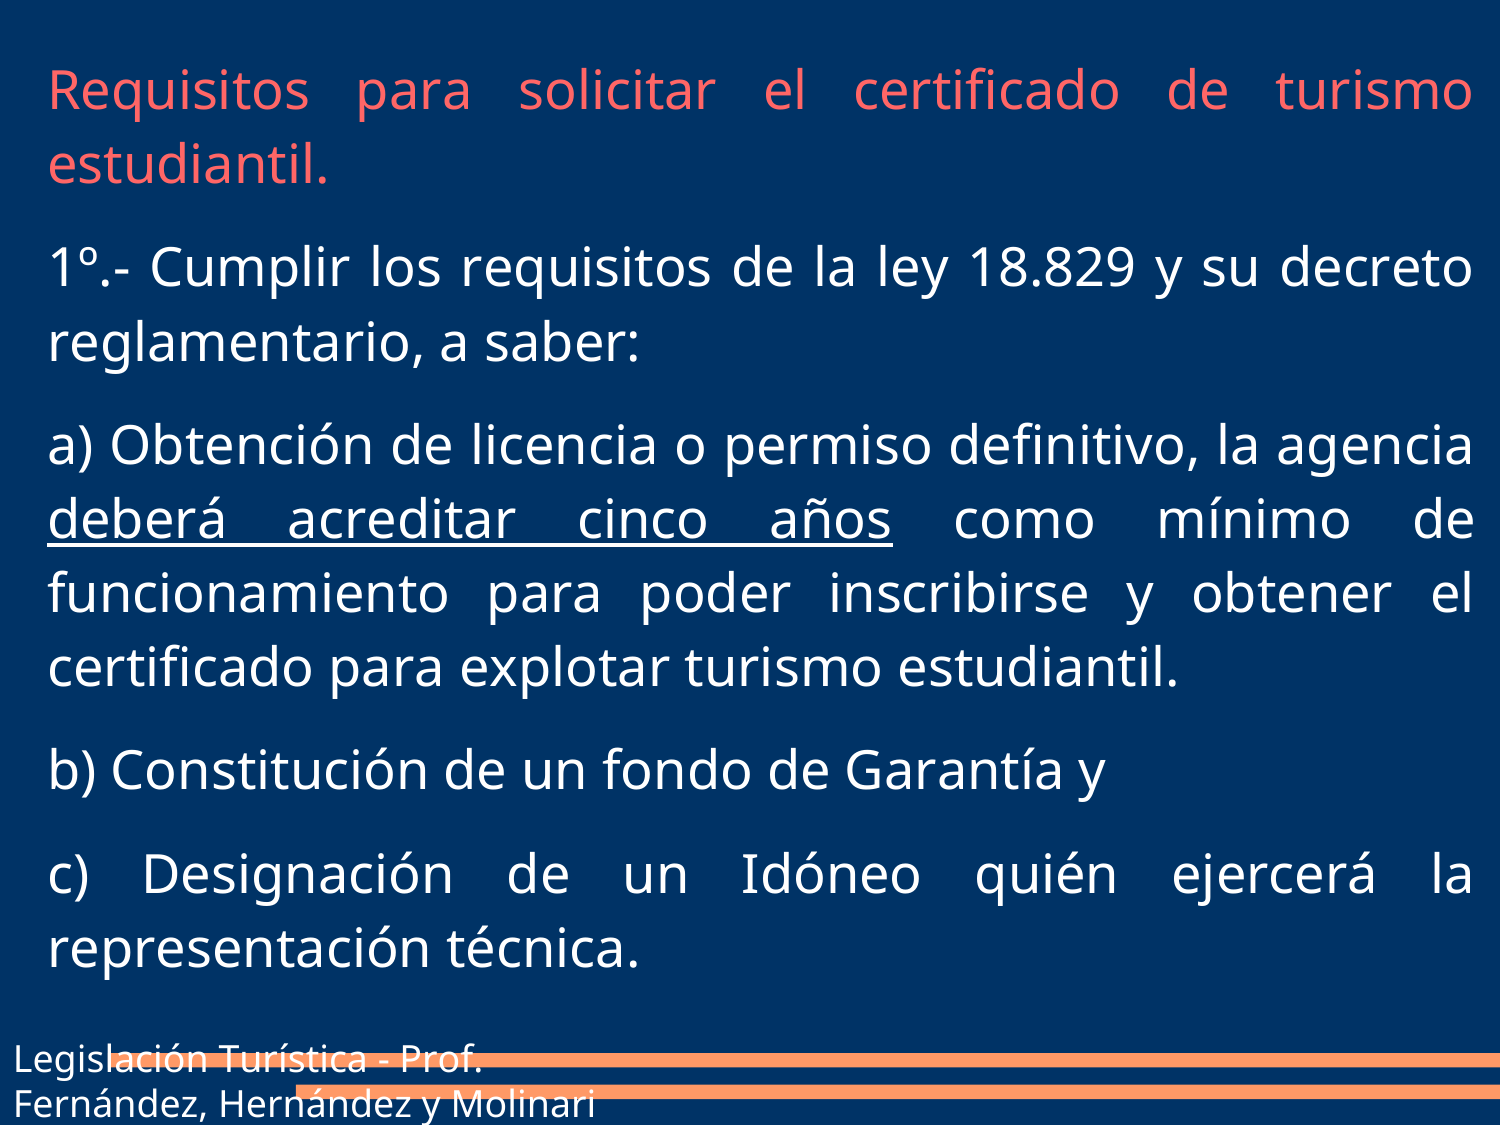

# Requisitos para solicitar el certificado de turismo estudiantil.
1º.- Cumplir los requisitos de la ley 18.829 y su decreto reglamentario, a saber:
a) Obtención de licencia o permiso definitivo, la agencia deberá acreditar cinco años como mínimo de funcionamiento para poder inscribirse y obtener el certificado para explotar turismo estudiantil.
b) Constitución de un fondo de Garantía y
c) Designación de un Idóneo quién ejercerá la representación técnica.
Legislación Turística - Prof. Fernández, Hernández y Molinari